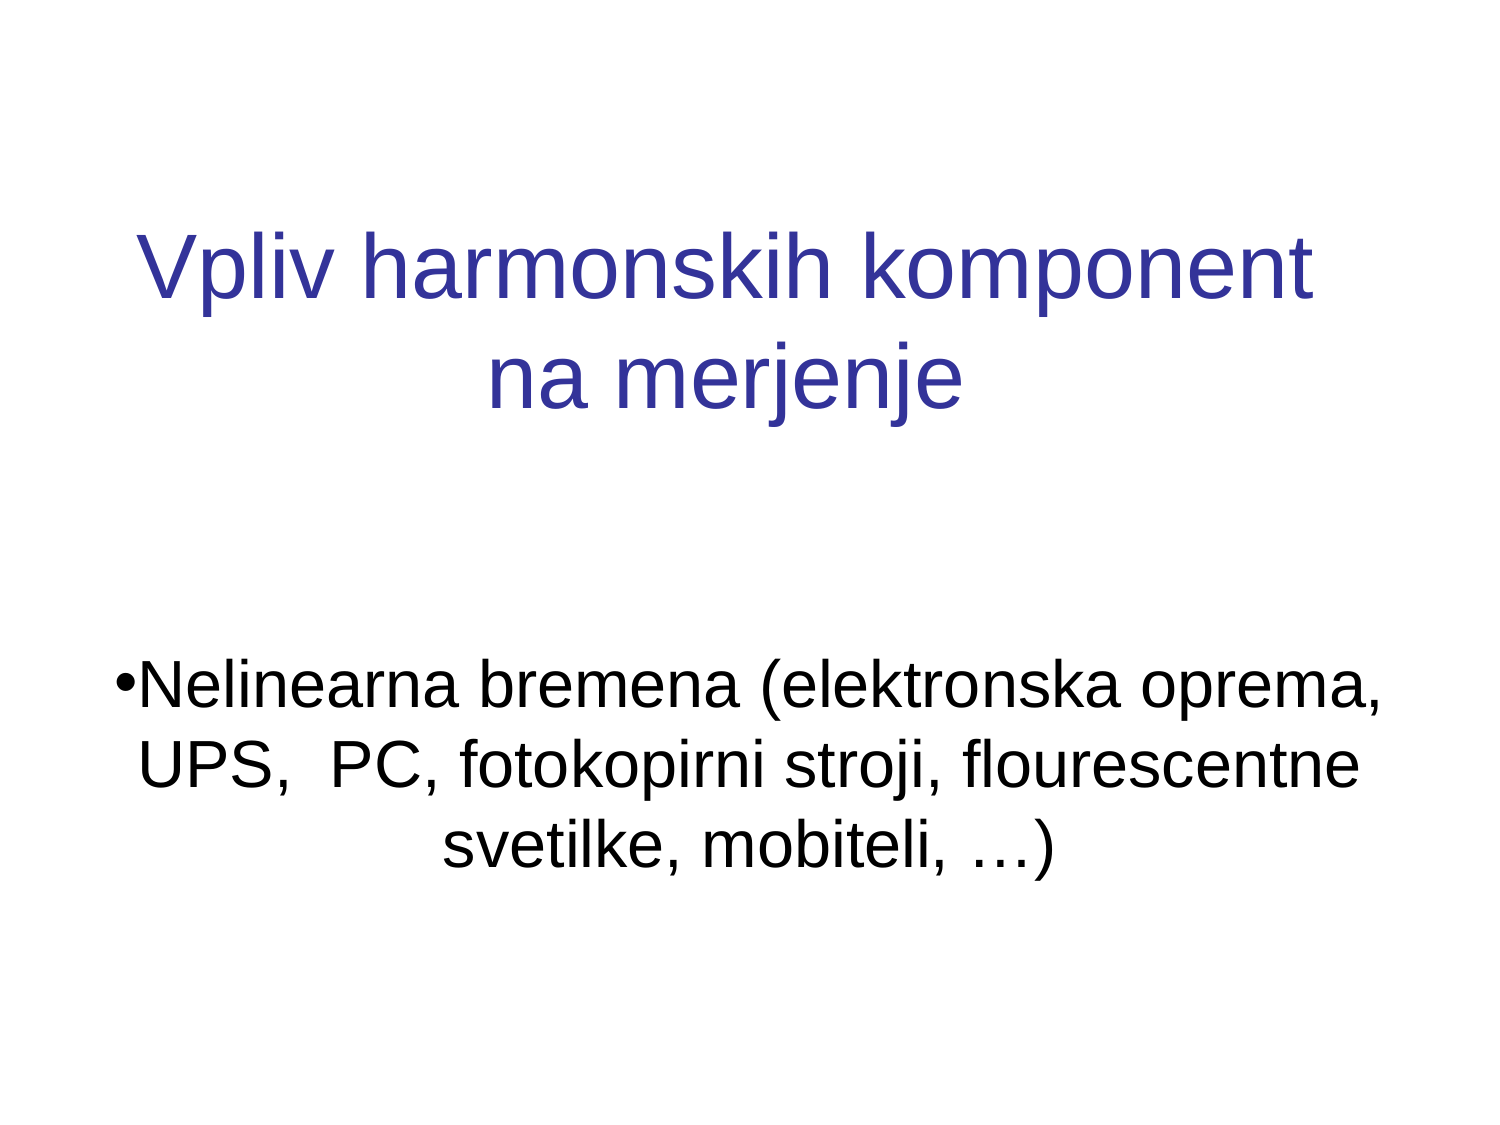

# Vpliv harmonskih komponent na merjenje
Nelinearna bremena (elektronska oprema, UPS, PC, fotokopirni stroji, flourescentne svetilke, mobiteli, …)